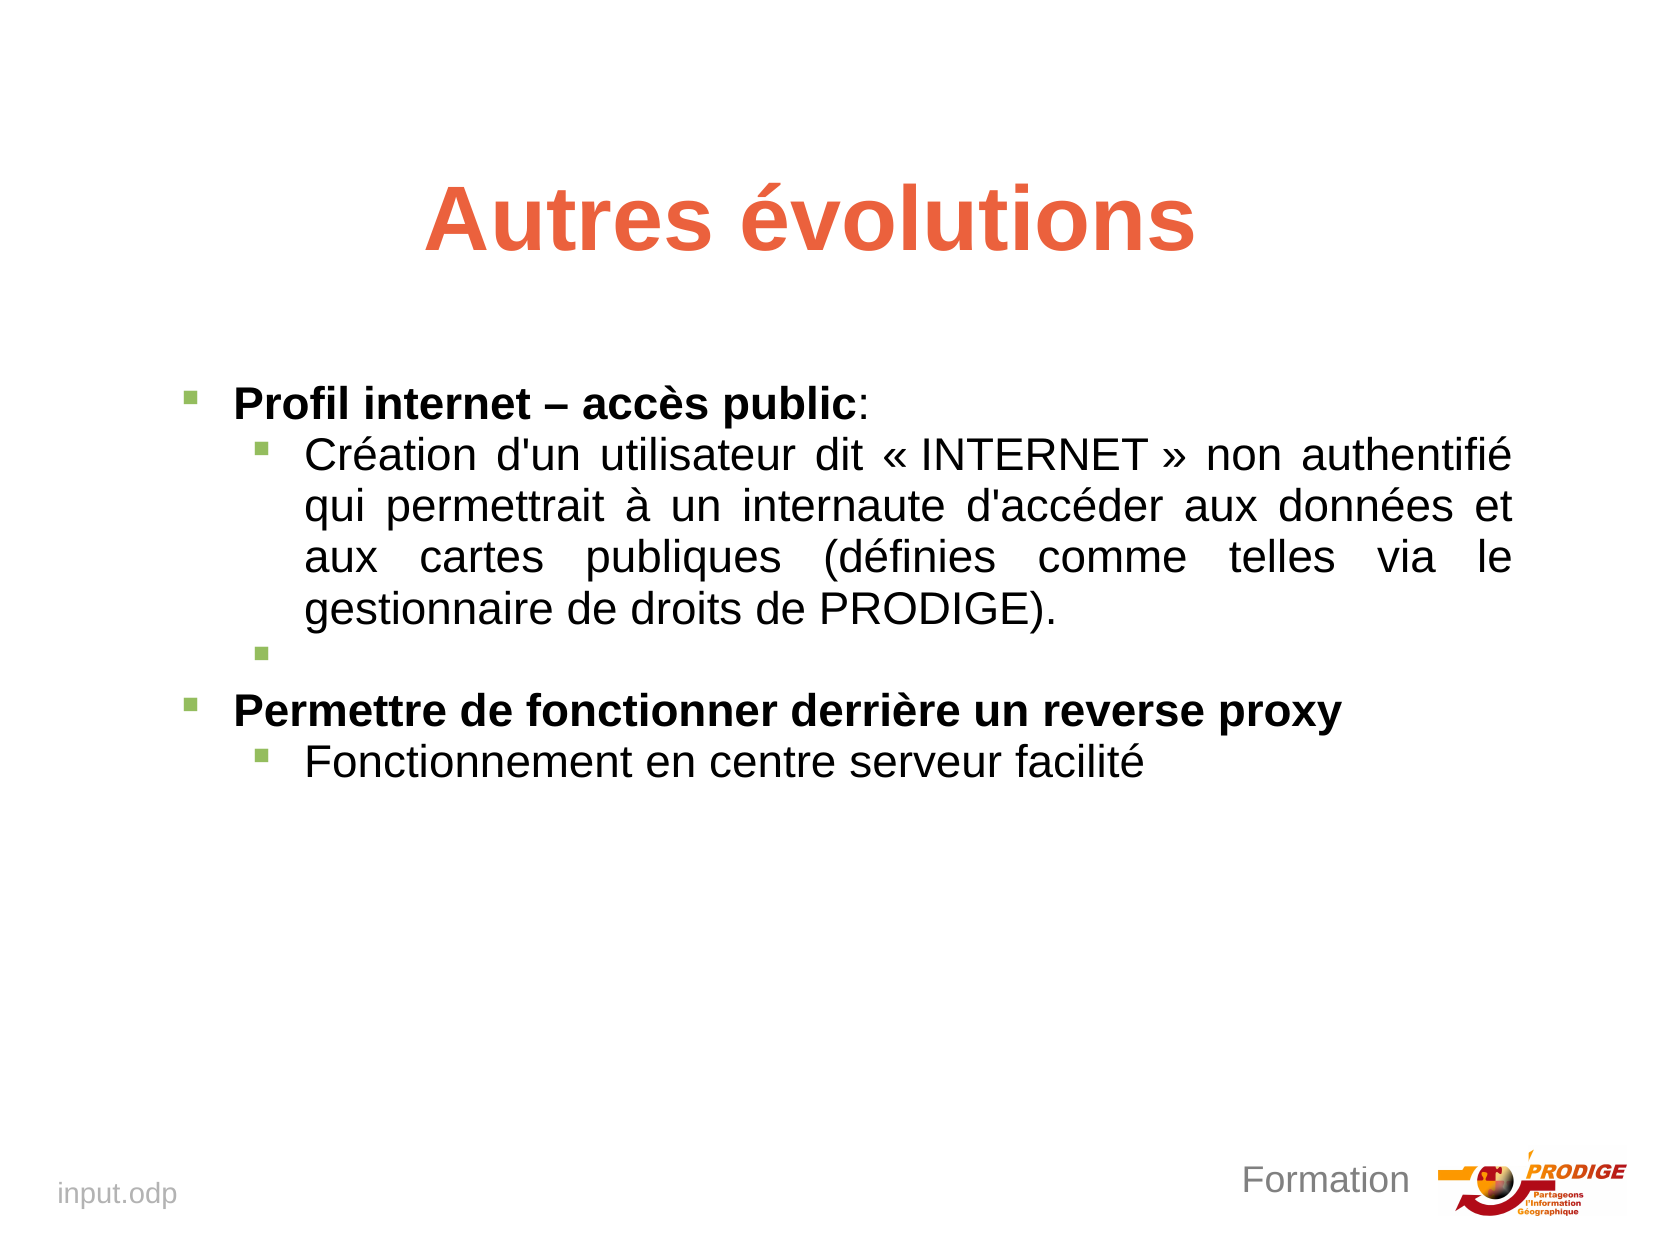

# Autres évolutions
Profil internet – accès public:
Création d'un utilisateur dit « INTERNET » non authentifié qui permettrait à un internaute d'accéder aux données et aux cartes publiques (définies comme telles via le gestionnaire de droits de PRODIGE).
Permettre de fonctionner derrière un reverse proxy
Fonctionnement en centre serveur facilité